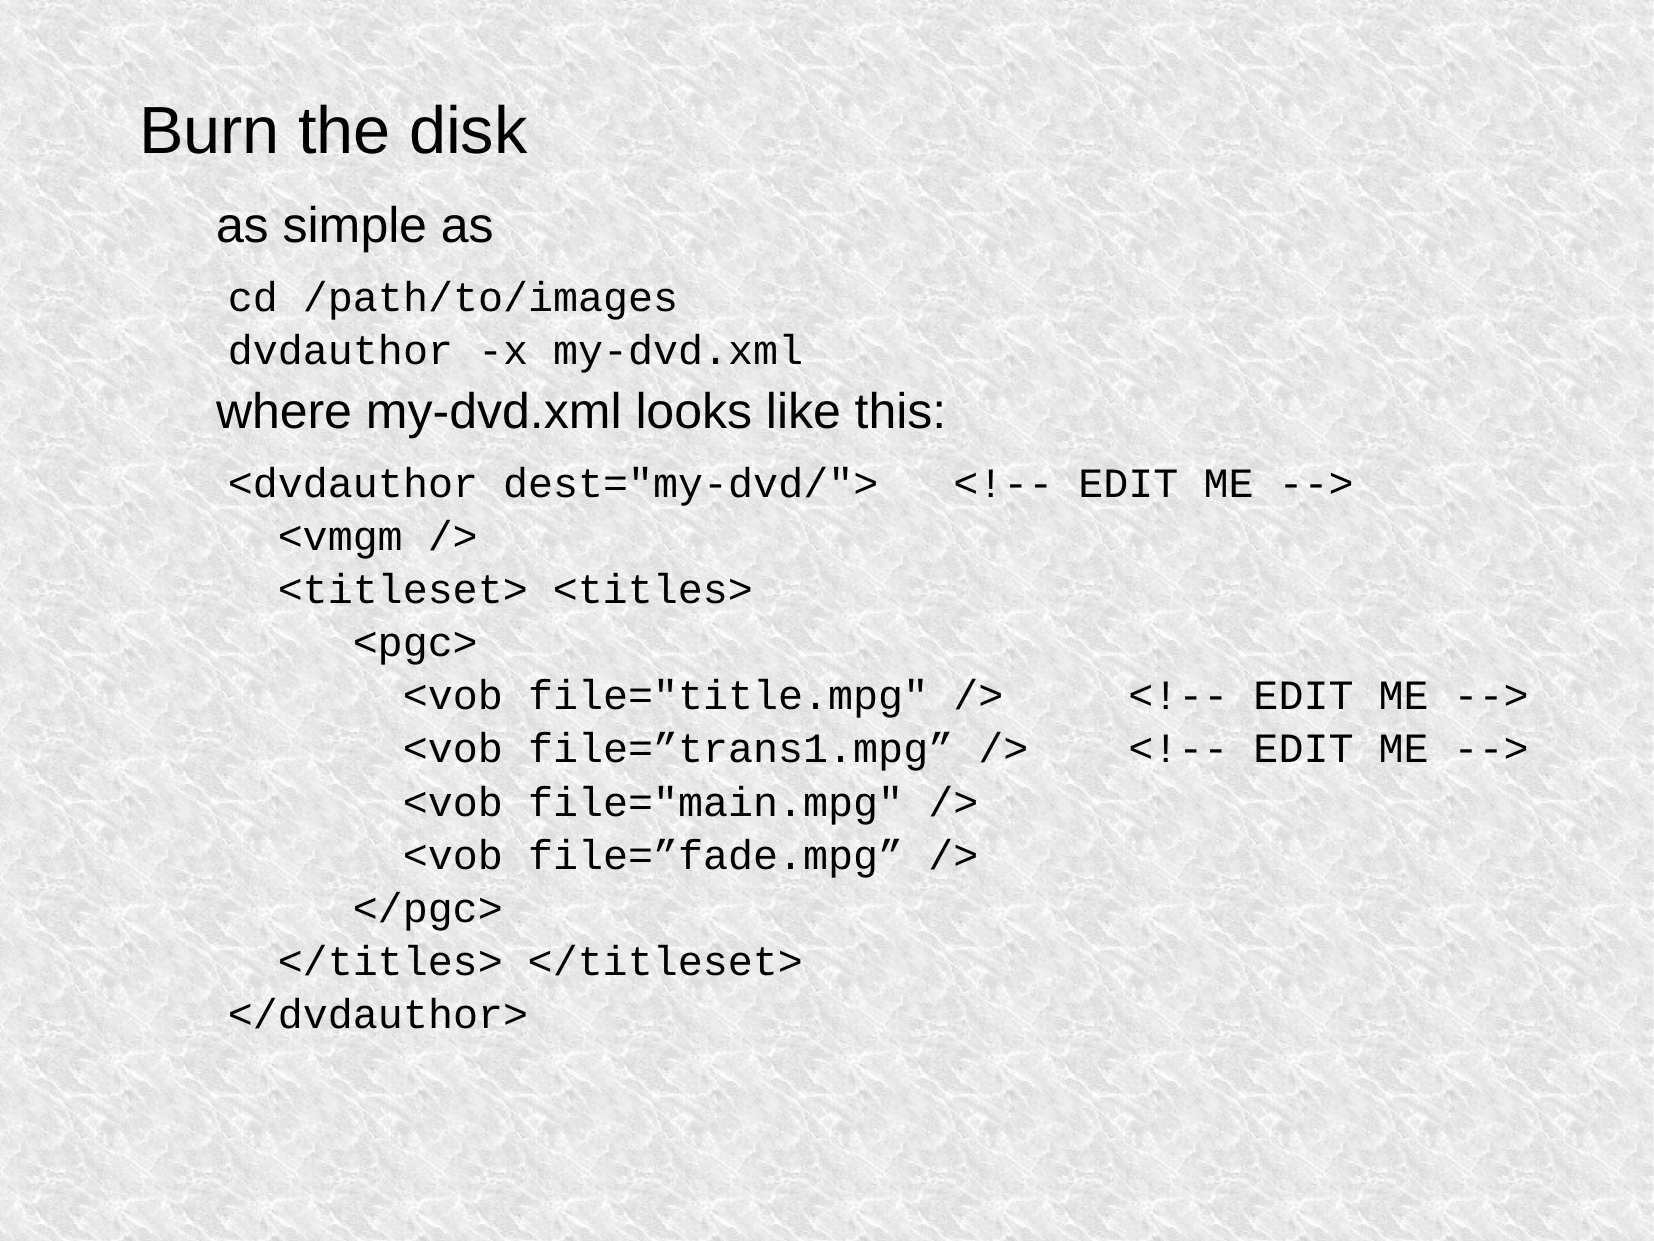

# Burn the disk
as simple as
cd /path/to/images
dvdauthor -x my-dvd.xml
where my-dvd.xml looks like this:
<dvdauthor dest="my-dvd/"> <!-- EDIT ME -->
 <vmgm />
 <titleset> <titles>
 <pgc>
 <vob file="title.mpg" /> <!-- EDIT ME -->
 <vob file=”trans1.mpg” /> <!-- EDIT ME -->
 <vob file="main.mpg" />
 <vob file=”fade.mpg” />
 </pgc>
 </titles> </titleset>
</dvdauthor>